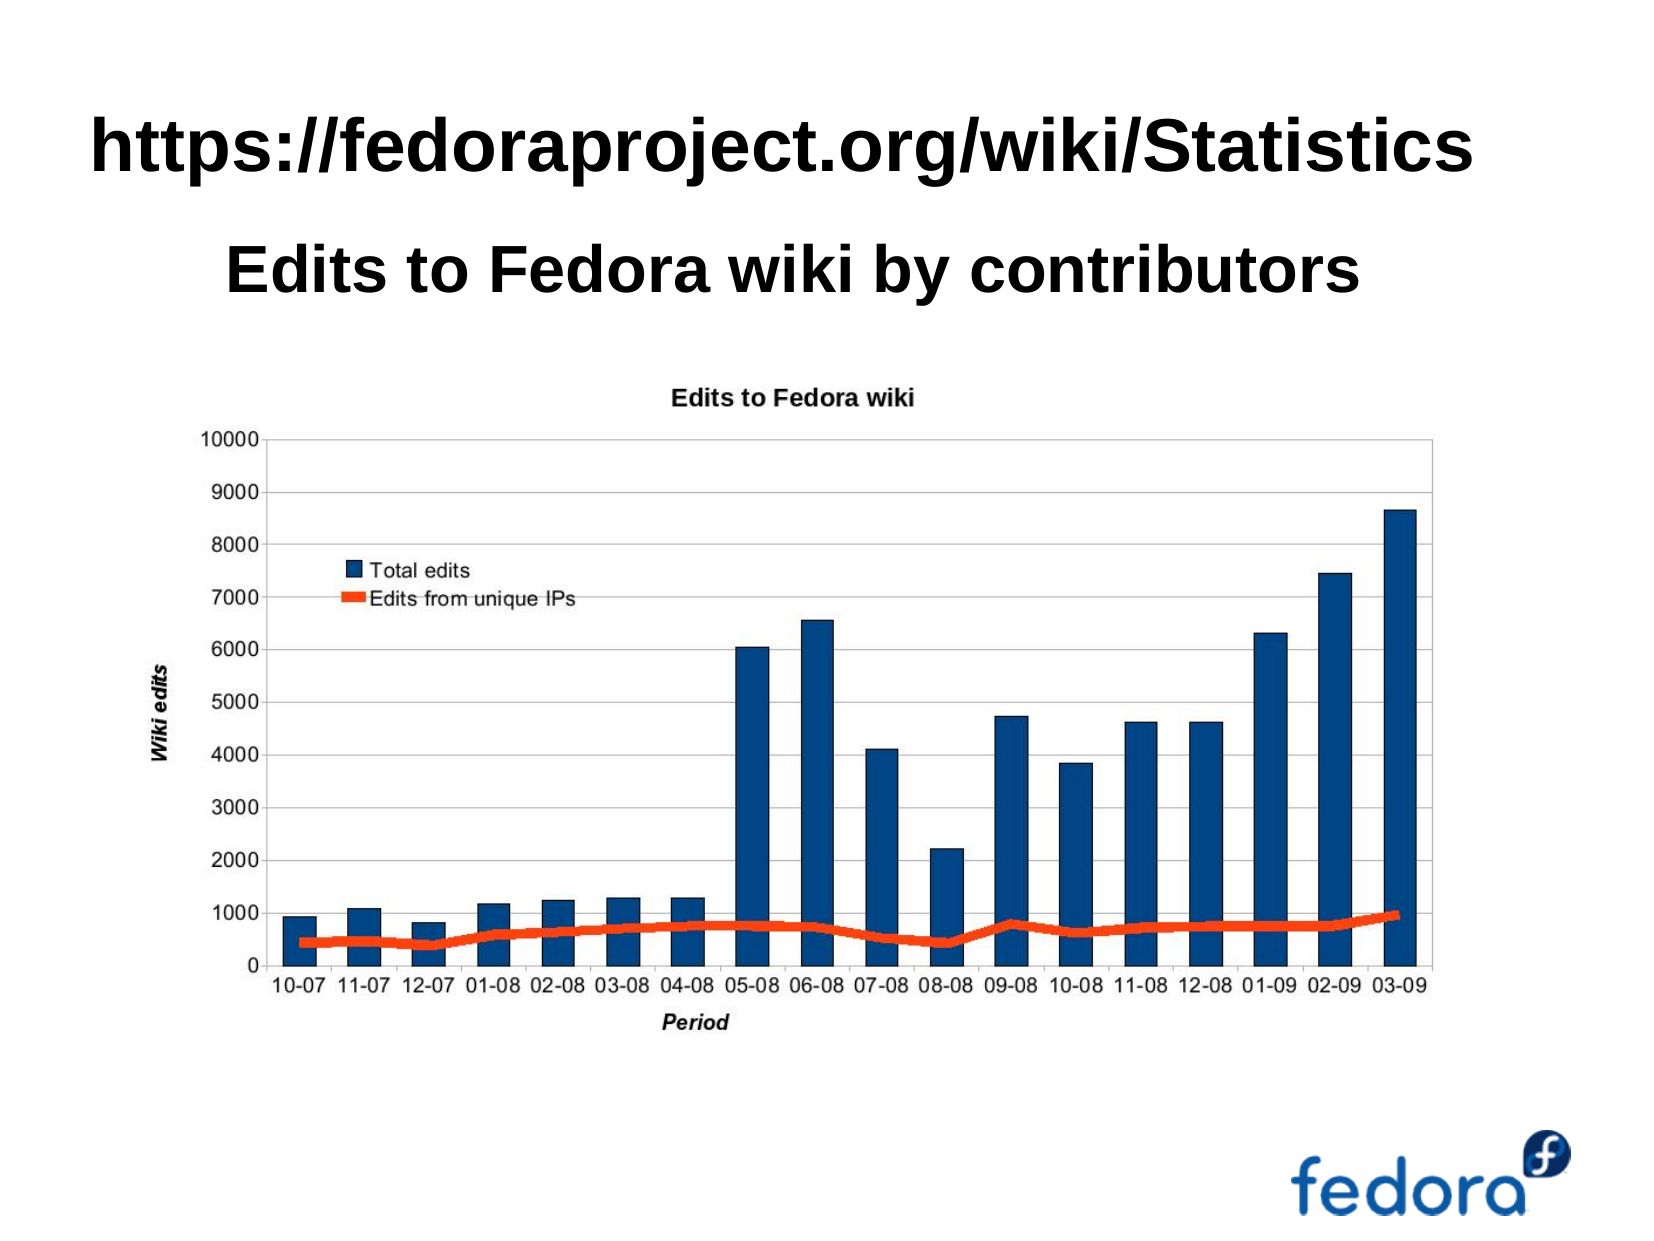

https://fedoraproject.org/wiki/Statistics
Edits to Fedora wiki by contributors